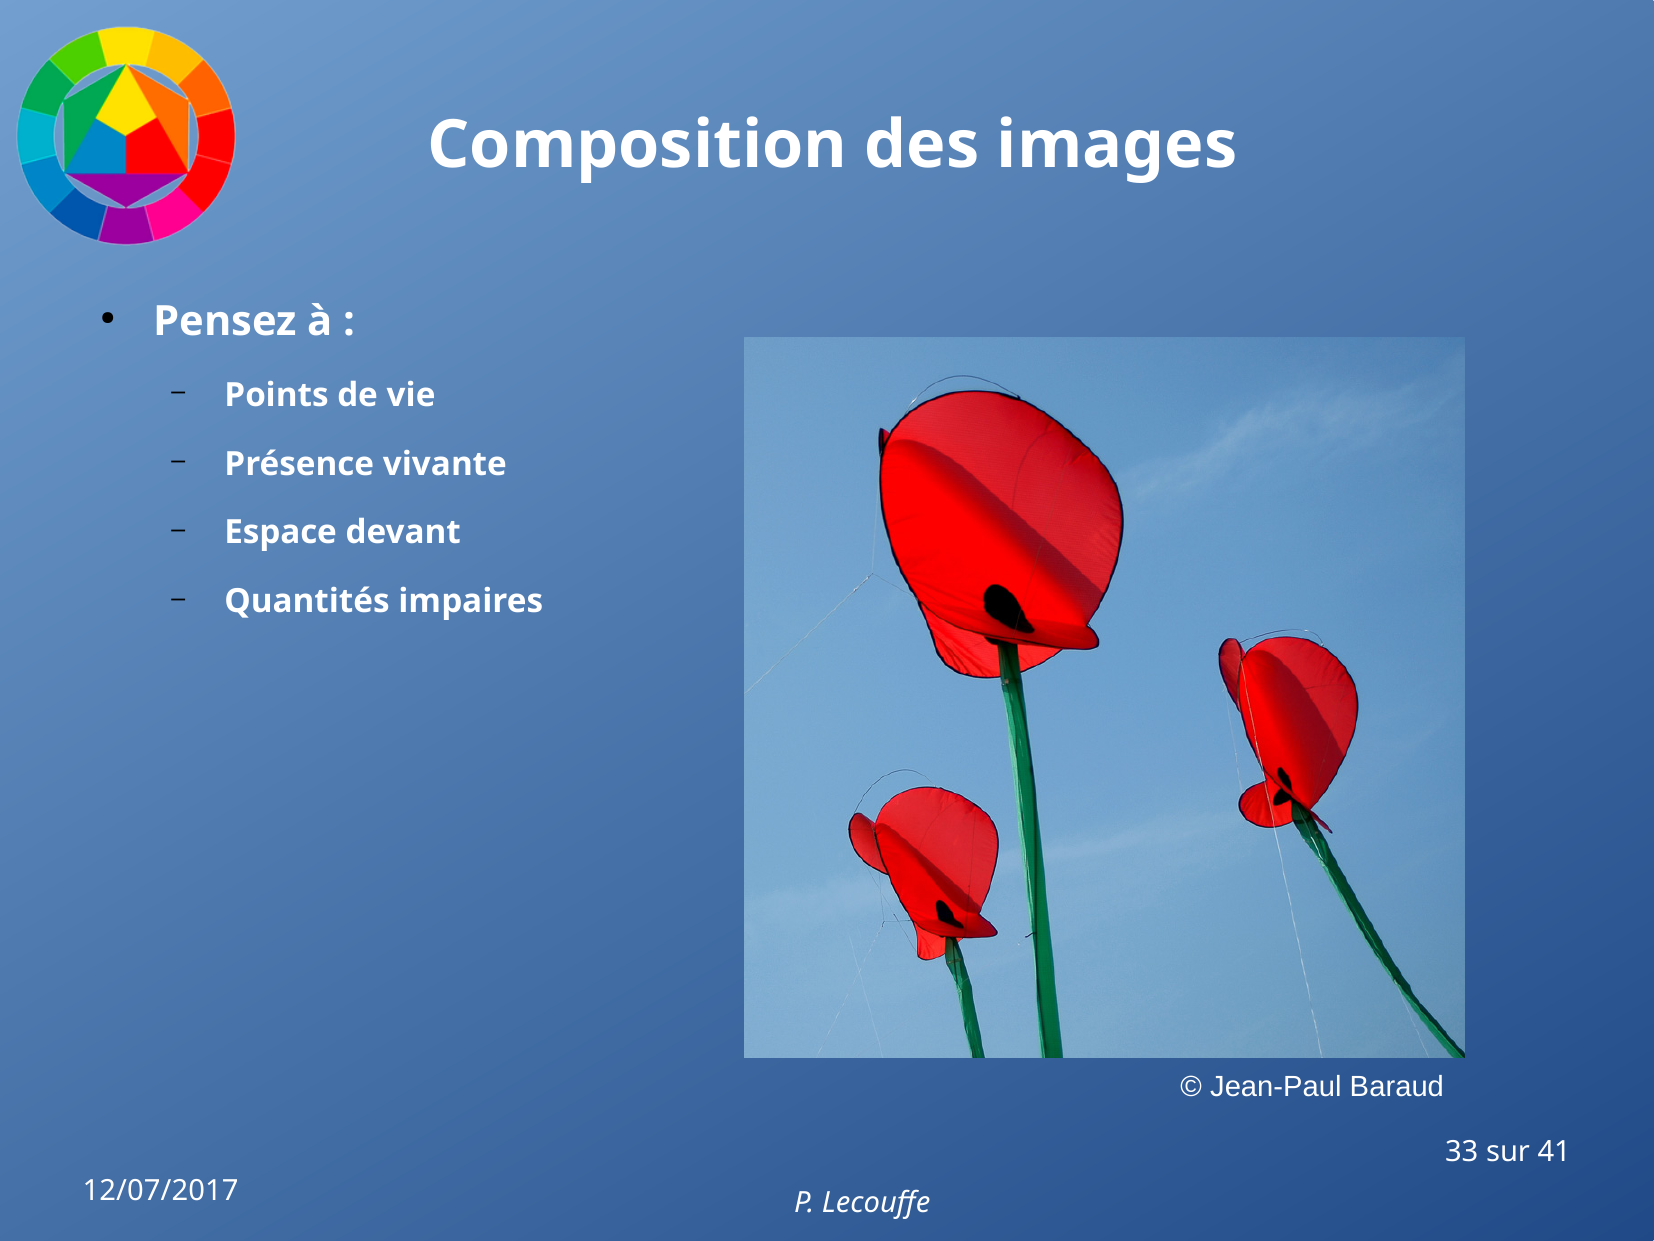

# Composition des images
Pensez à :
Points de vie
Présence vivante
Espace devant
Quantités impaires
 © Jean-Paul Baraud
Bonjour
33